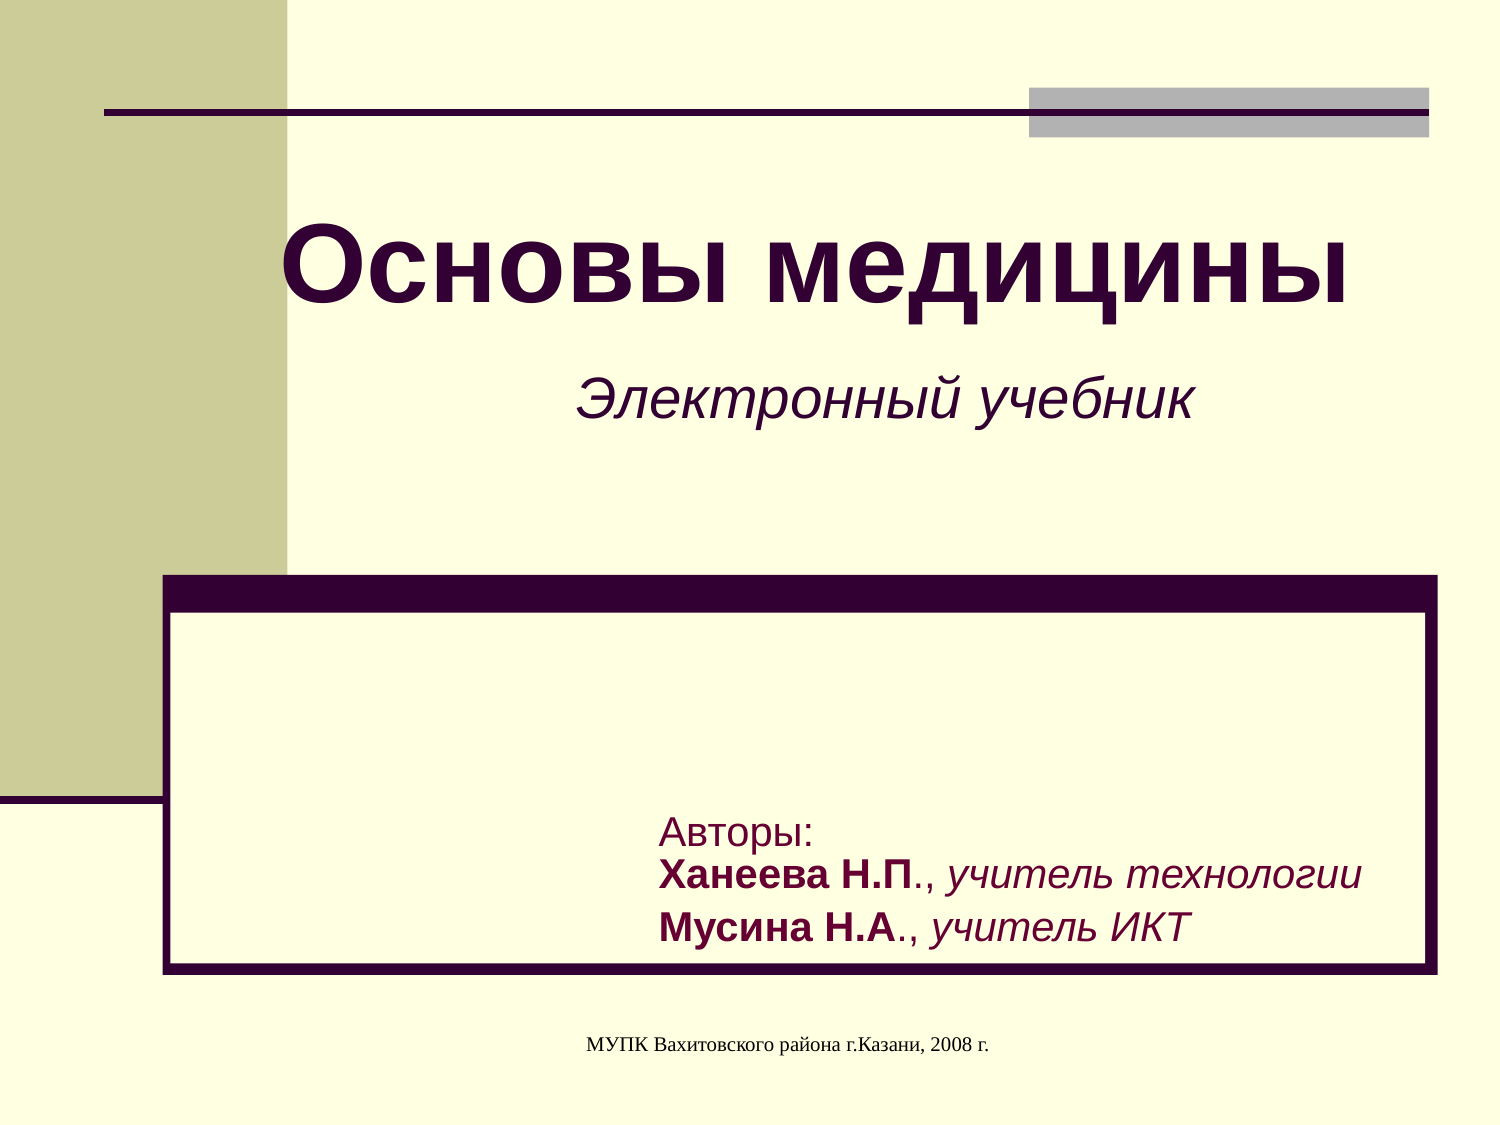

# Основы медицины
Электронный учебник
Авторы:
Ханеева Н.П., учитель технологии
Мусина Н.А., учитель ИКТ
МУПК Вахитовского района г.Казани, 2008 г.